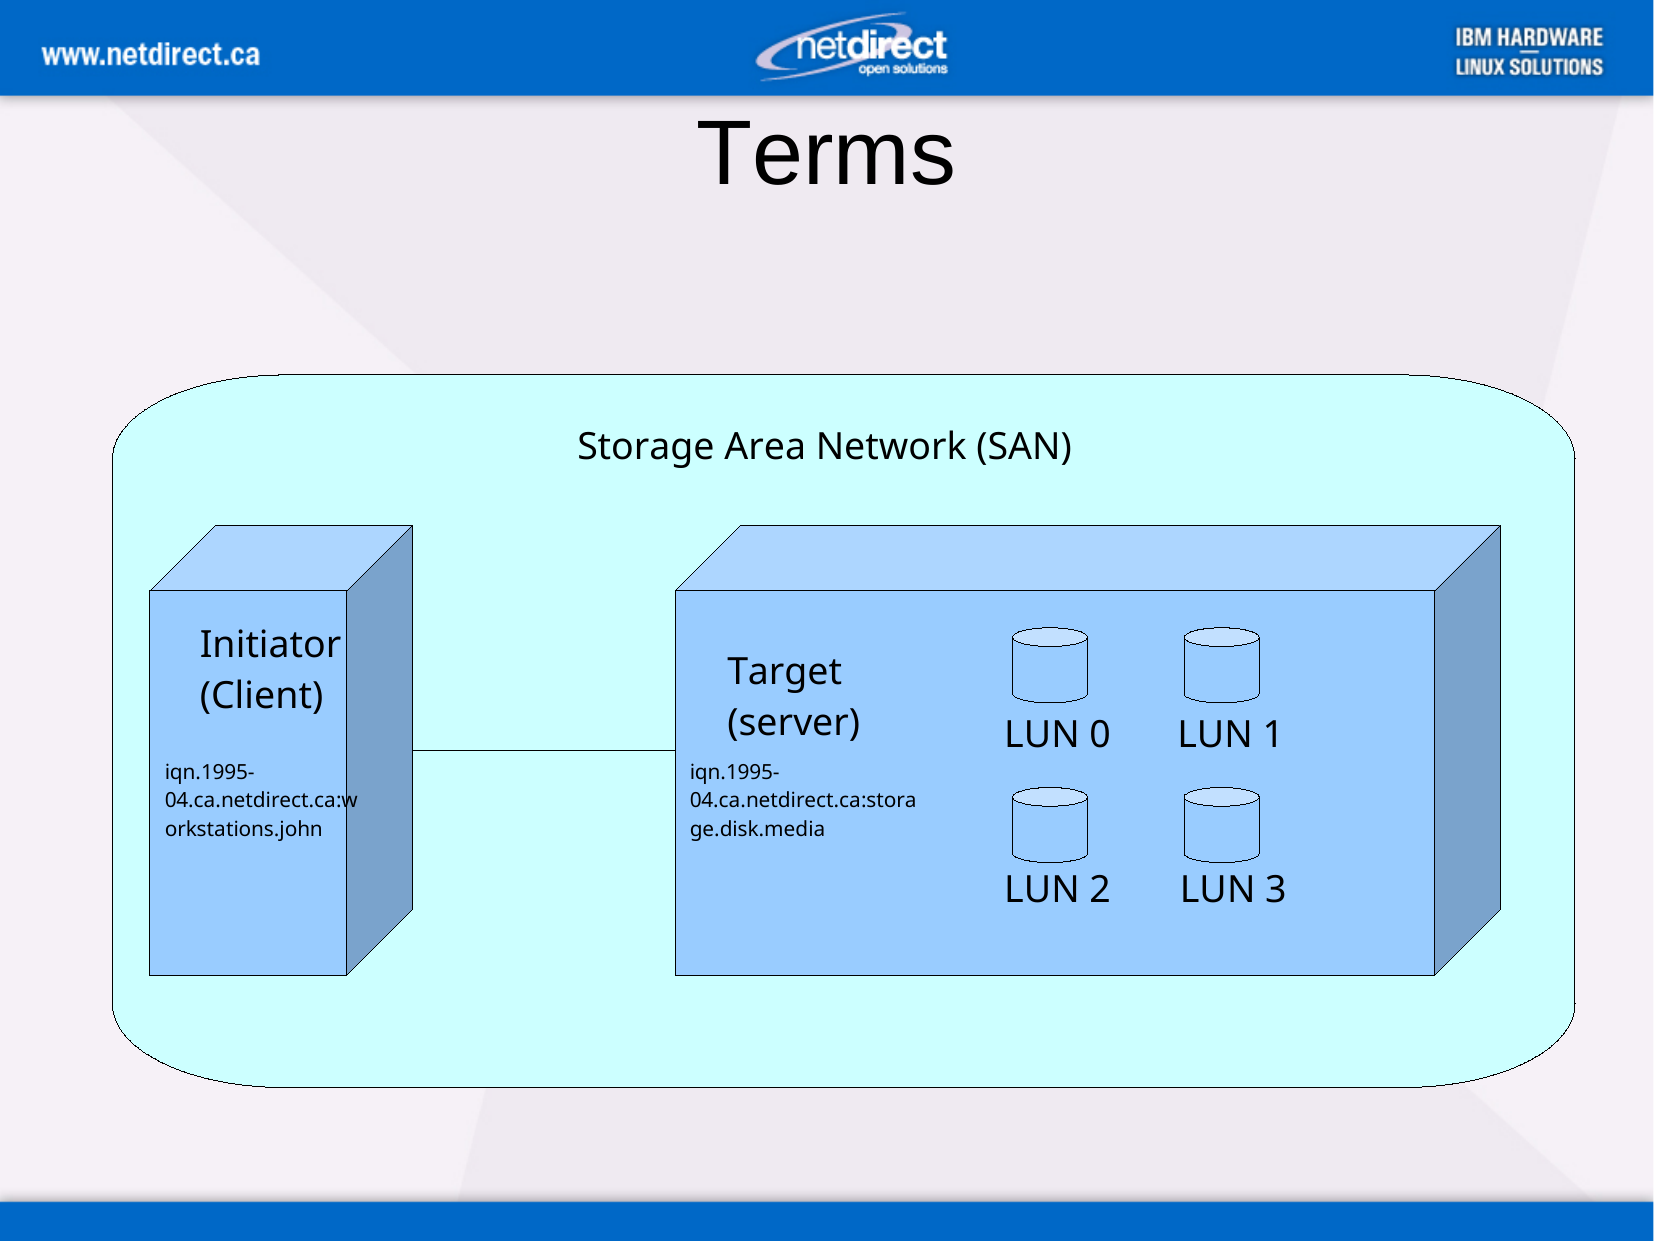

# Terms
Storage Area Network (SAN)
Initiator
(Client)
Target
(server)
LUN 0
LUN 1
iqn.1995-04.ca.netdirect.ca:workstations.john
iqn.1995-04.ca.netdirect.ca:storage.disk.media
LUN 2
LUN 3